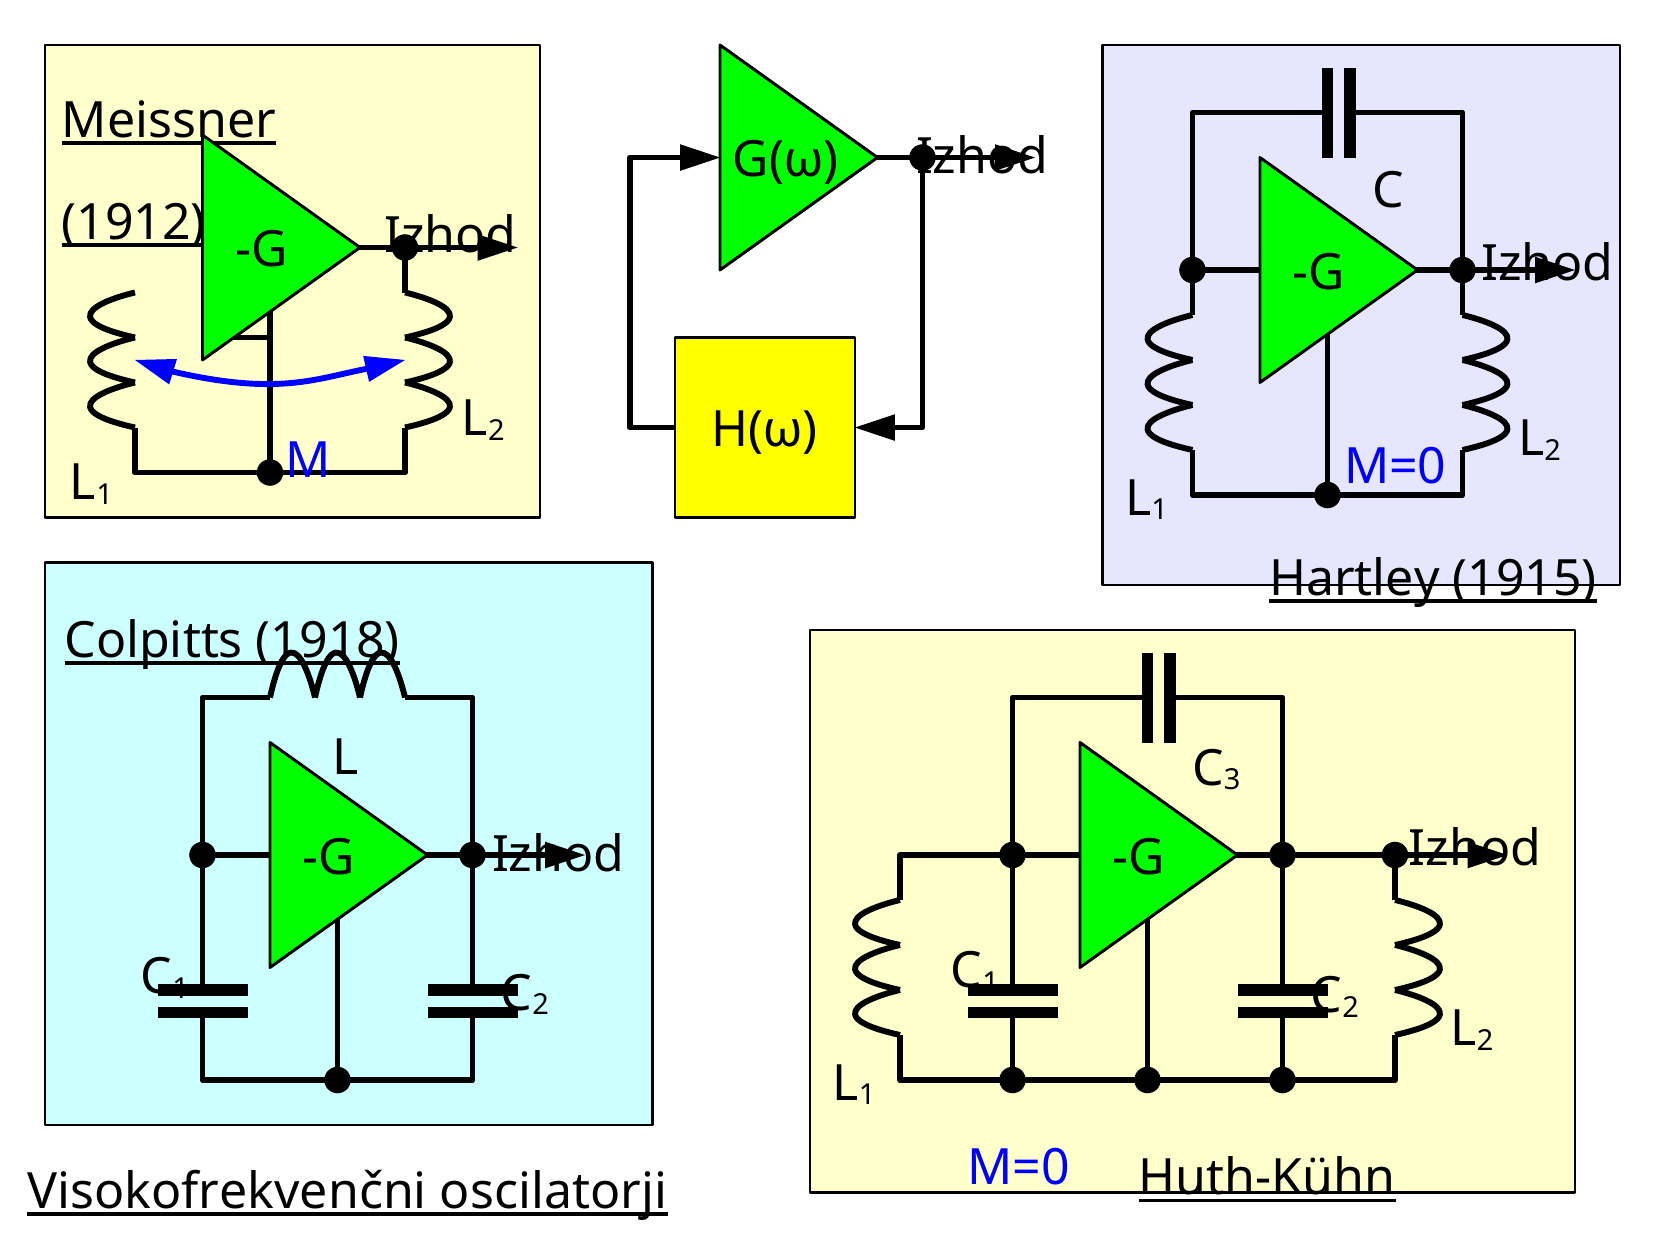

G(ω)
Meissner (1912)
Izhod
C
-G
-G
Izhod
Izhod
H(ω)
L2
L2
M
M=0
L1
L1
Hartley (1915)
Colpitts (1918)
L
C3
-G
-G
Izhod
Izhod
C1
C1
C2
C2
L2
L1
M=0
Huth-Kühn (1917)
Visokofrekvenčni oscilatorji